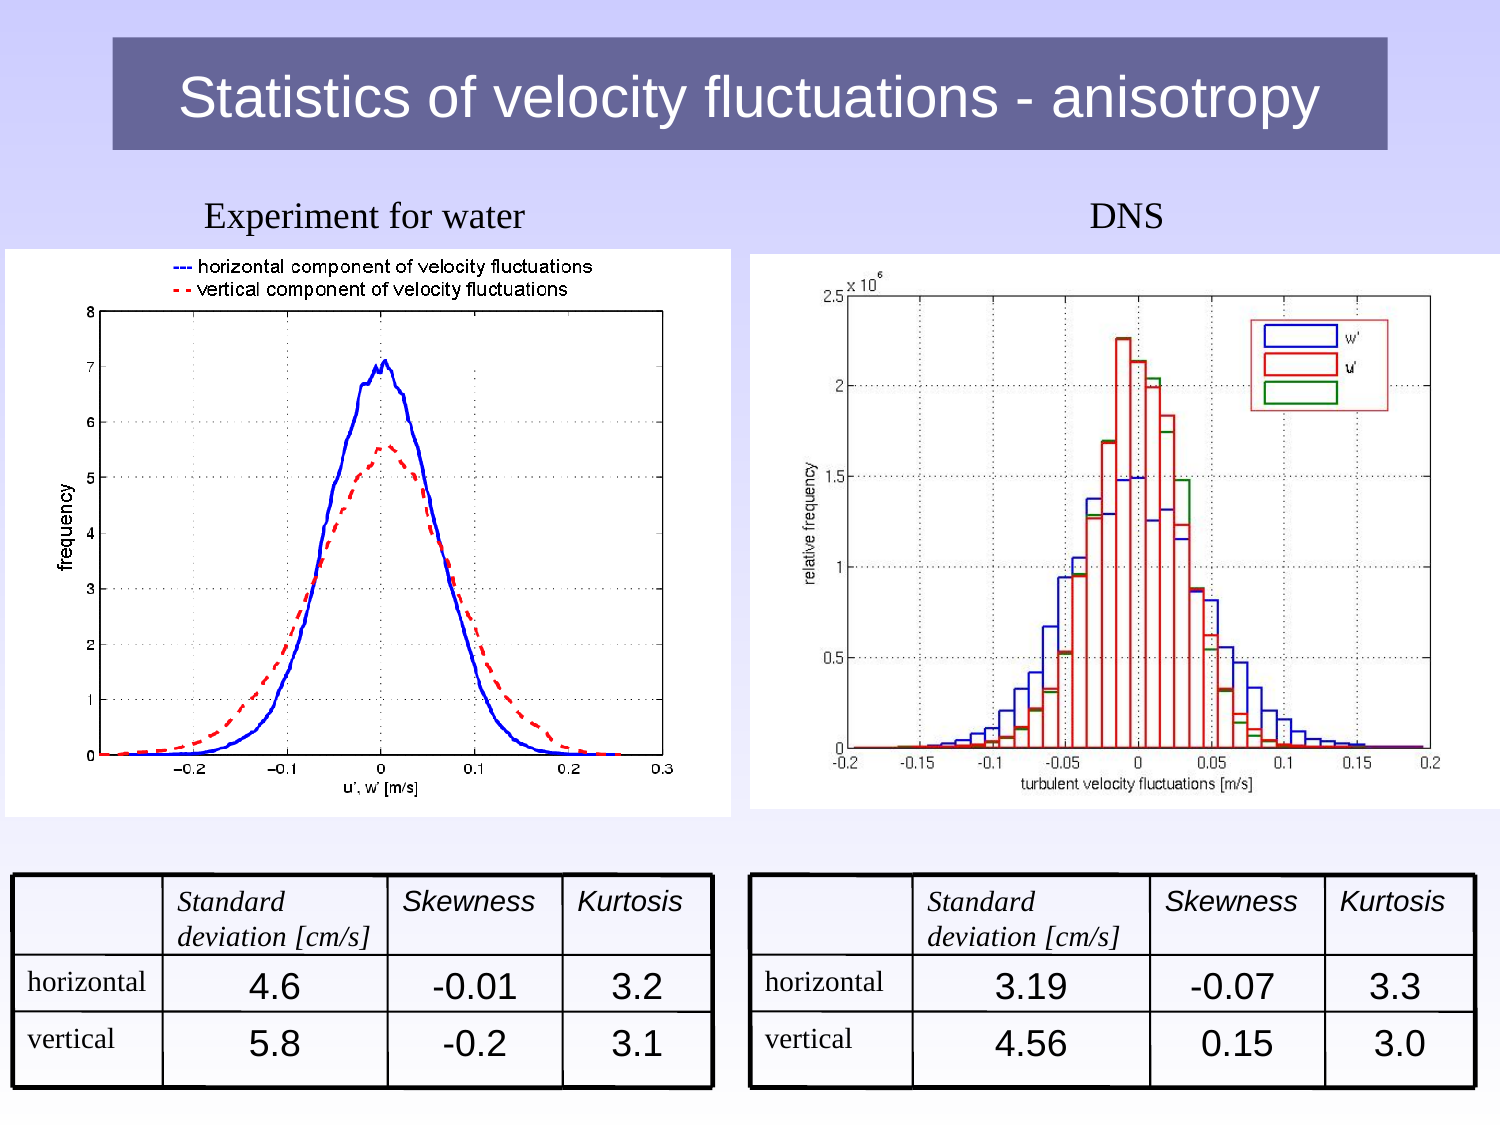

Statistics of velocity fluctuations - anisotropy
Experiment for water
DNS
Standard deviation [cm/s]
Skewness
Kurtosis
Standard deviation [cm/s]
Skewness
Kurtosis
horizontal
4.6
-0.01
3.2
horizontal
3.19
-0.07
3.3
vertical
5.8
-0.2
3.1
vertical
4.56
0.15
3.0